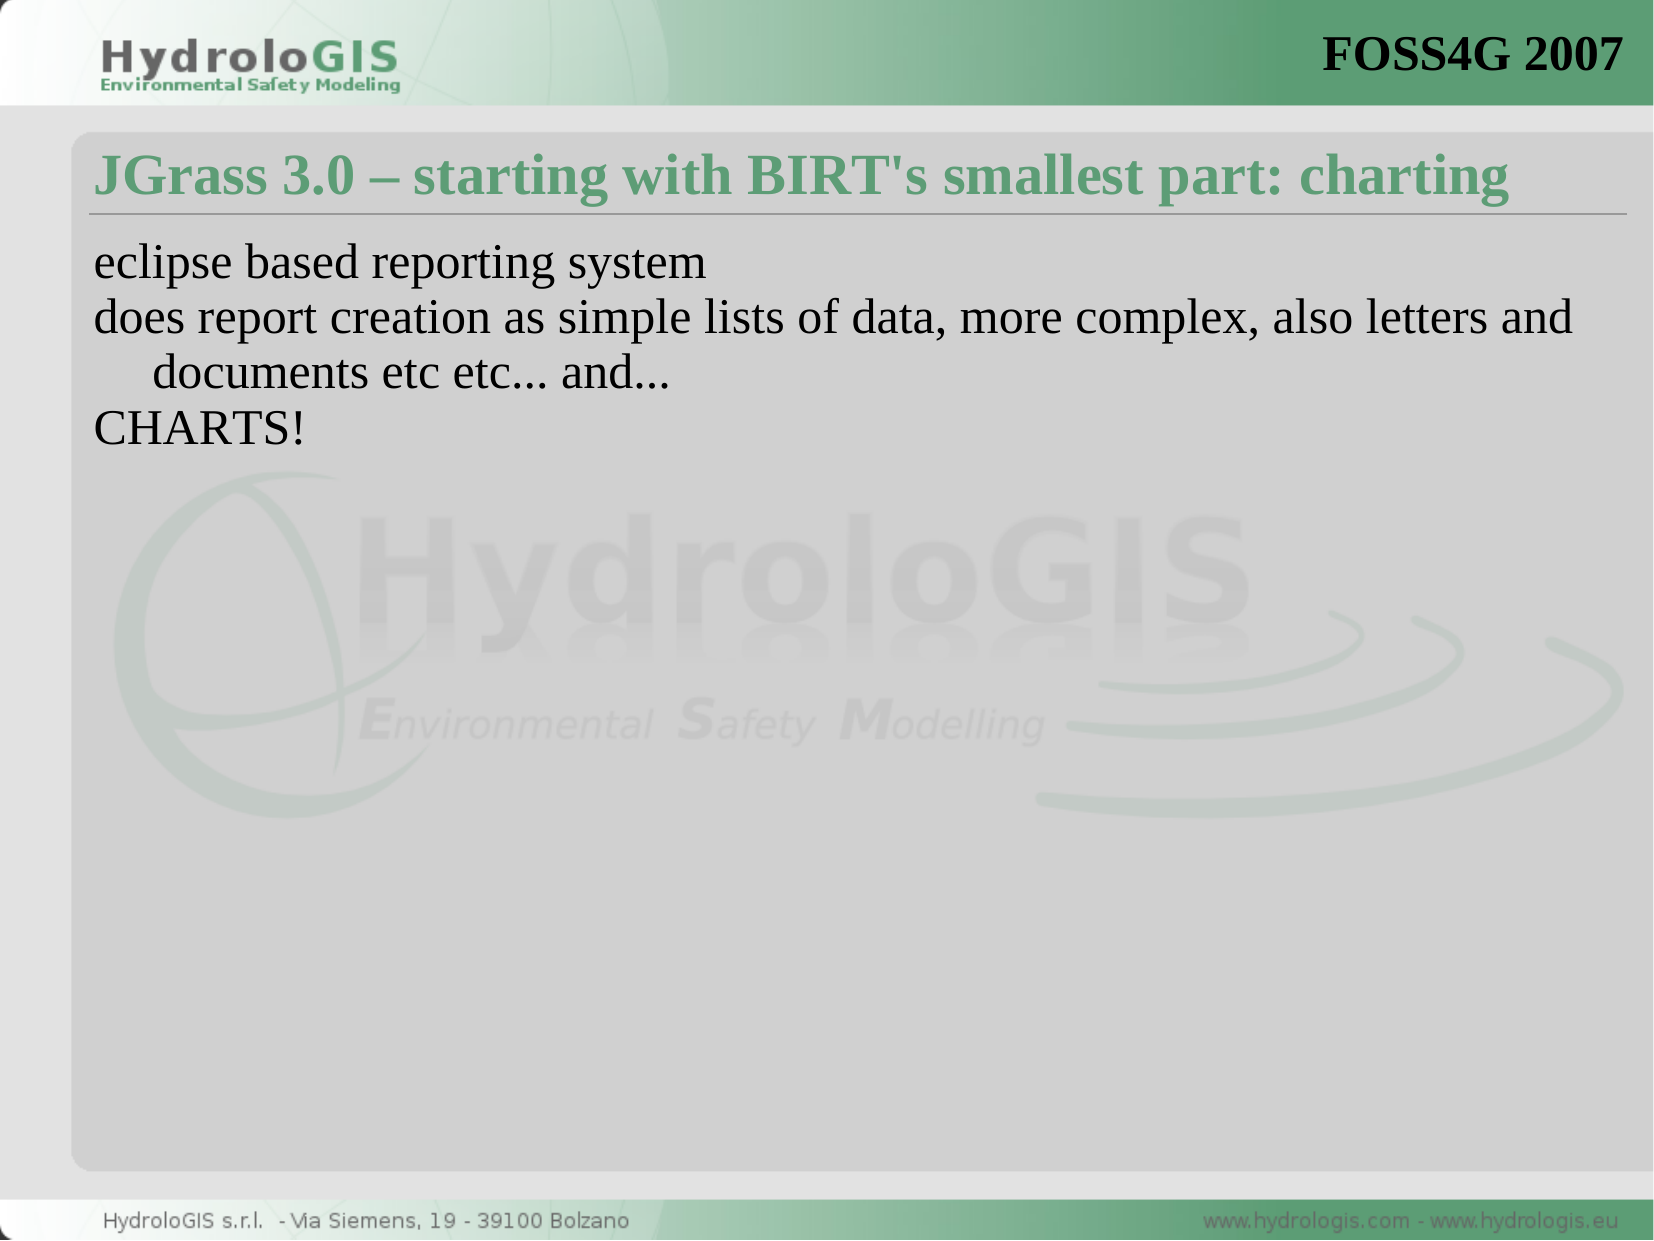

# JGrass 3.0 – starting with BIRT's smallest part: charting
eclipse based reporting system
does report creation as simple lists of data, more complex, also letters and documents etc etc... and...
CHARTS!